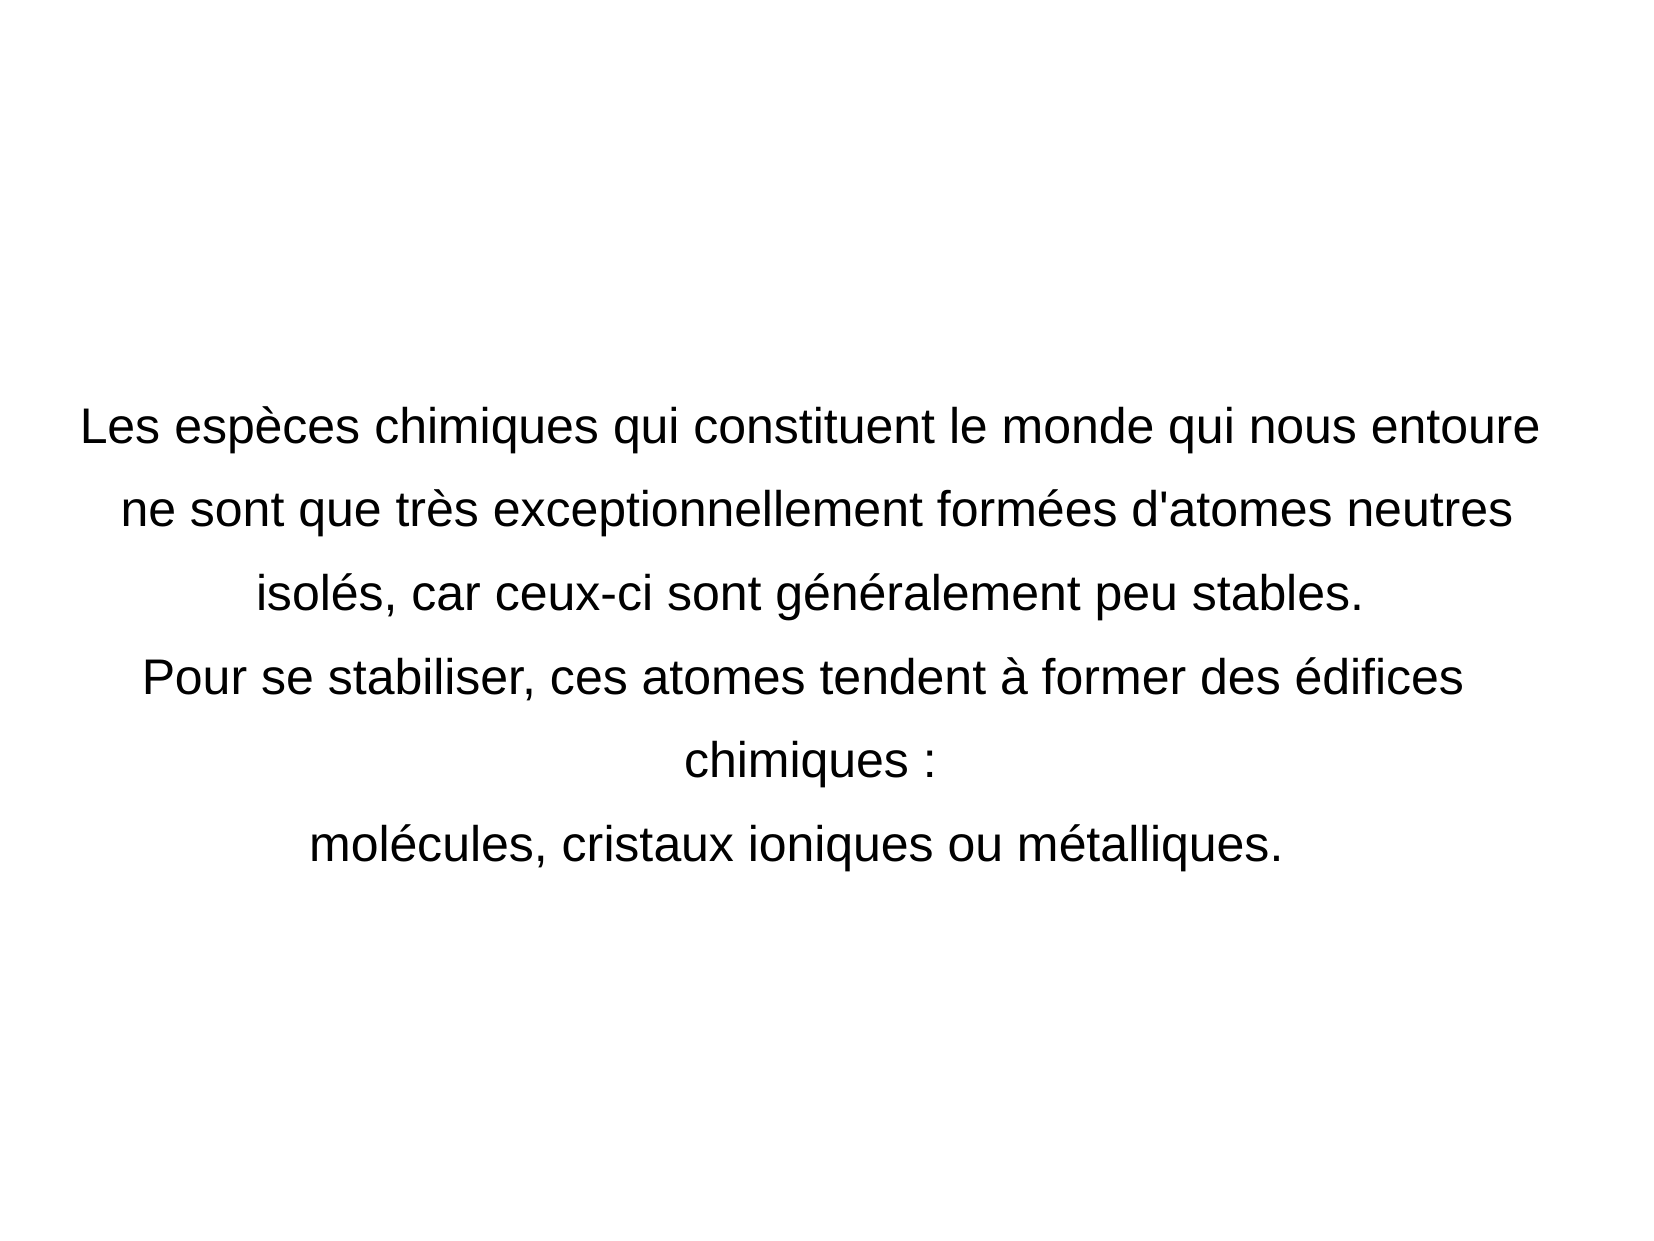

Les espèces chimiques qui constituent le monde qui nous entoure
 ne sont que très exceptionnellement formées d'atomes neutres
 isolés, car ceux-ci sont généralement peu stables.
Pour se stabiliser, ces atomes tendent à former des édifices
chimiques :
molécules, cristaux ioniques ou métalliques.